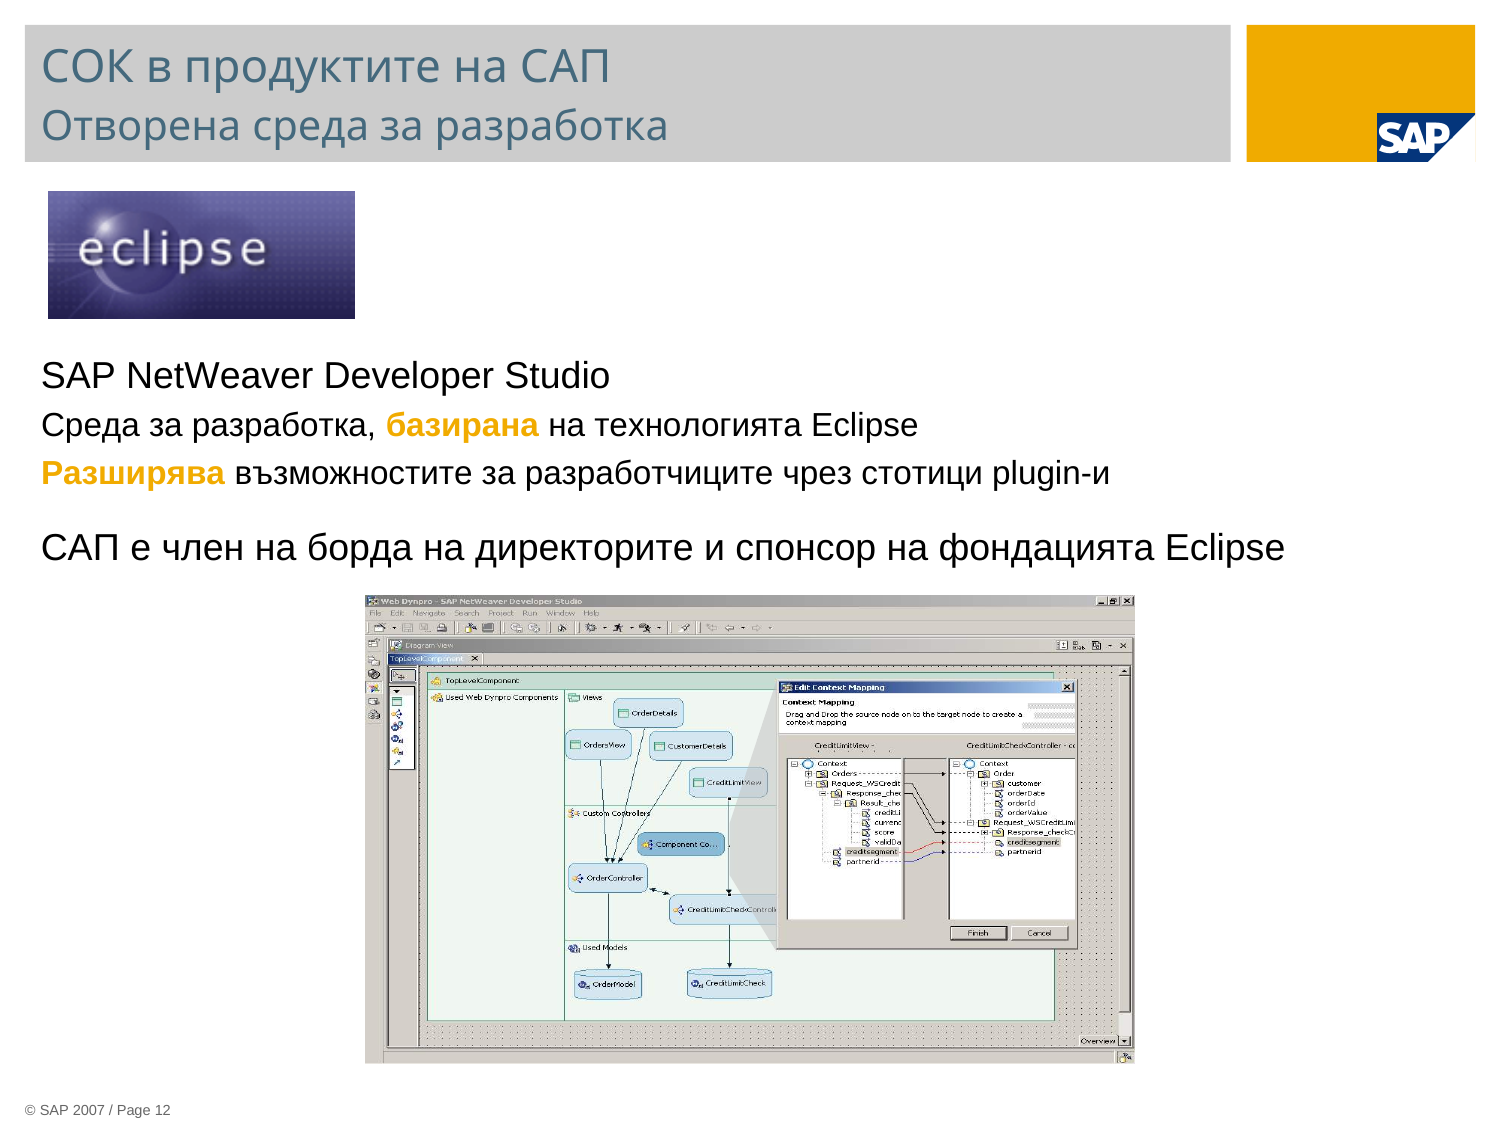

# СОК в продуктите на САП Отворена среда за разработка
SAP NetWeaver Developer Studio
Среда за разработка, базирана на технологията Eclipse
Разширява възможностите за разработчиците чрез стотици plugin-и
САП е член на борда на директорите и спонсор на фондацията Eclipse
12